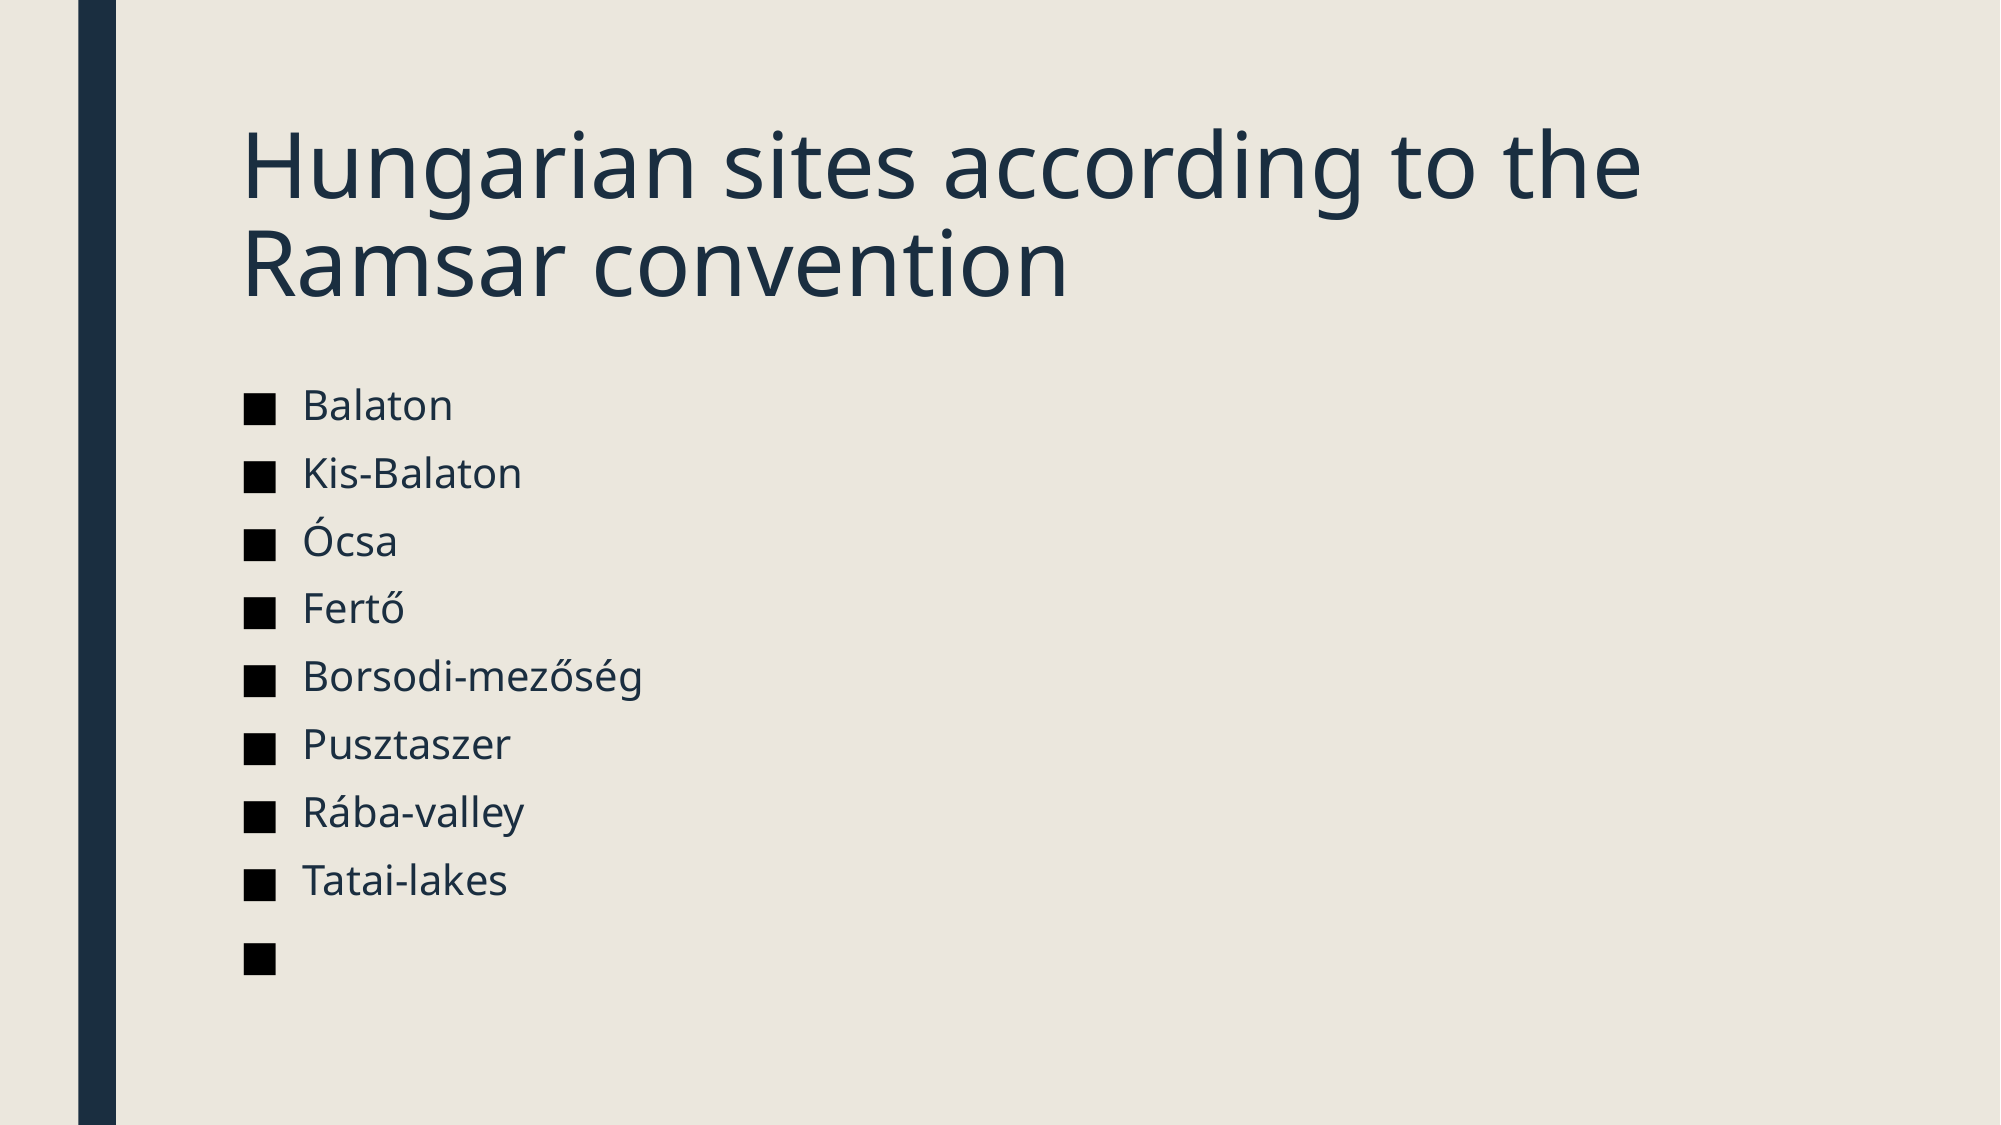

# Hungarian sites according to the Ramsar convention
Balaton
Kis-Balaton
Ócsa
Fertő
Borsodi-mezőség
Pusztaszer
Rába-valley
Tatai-lakes